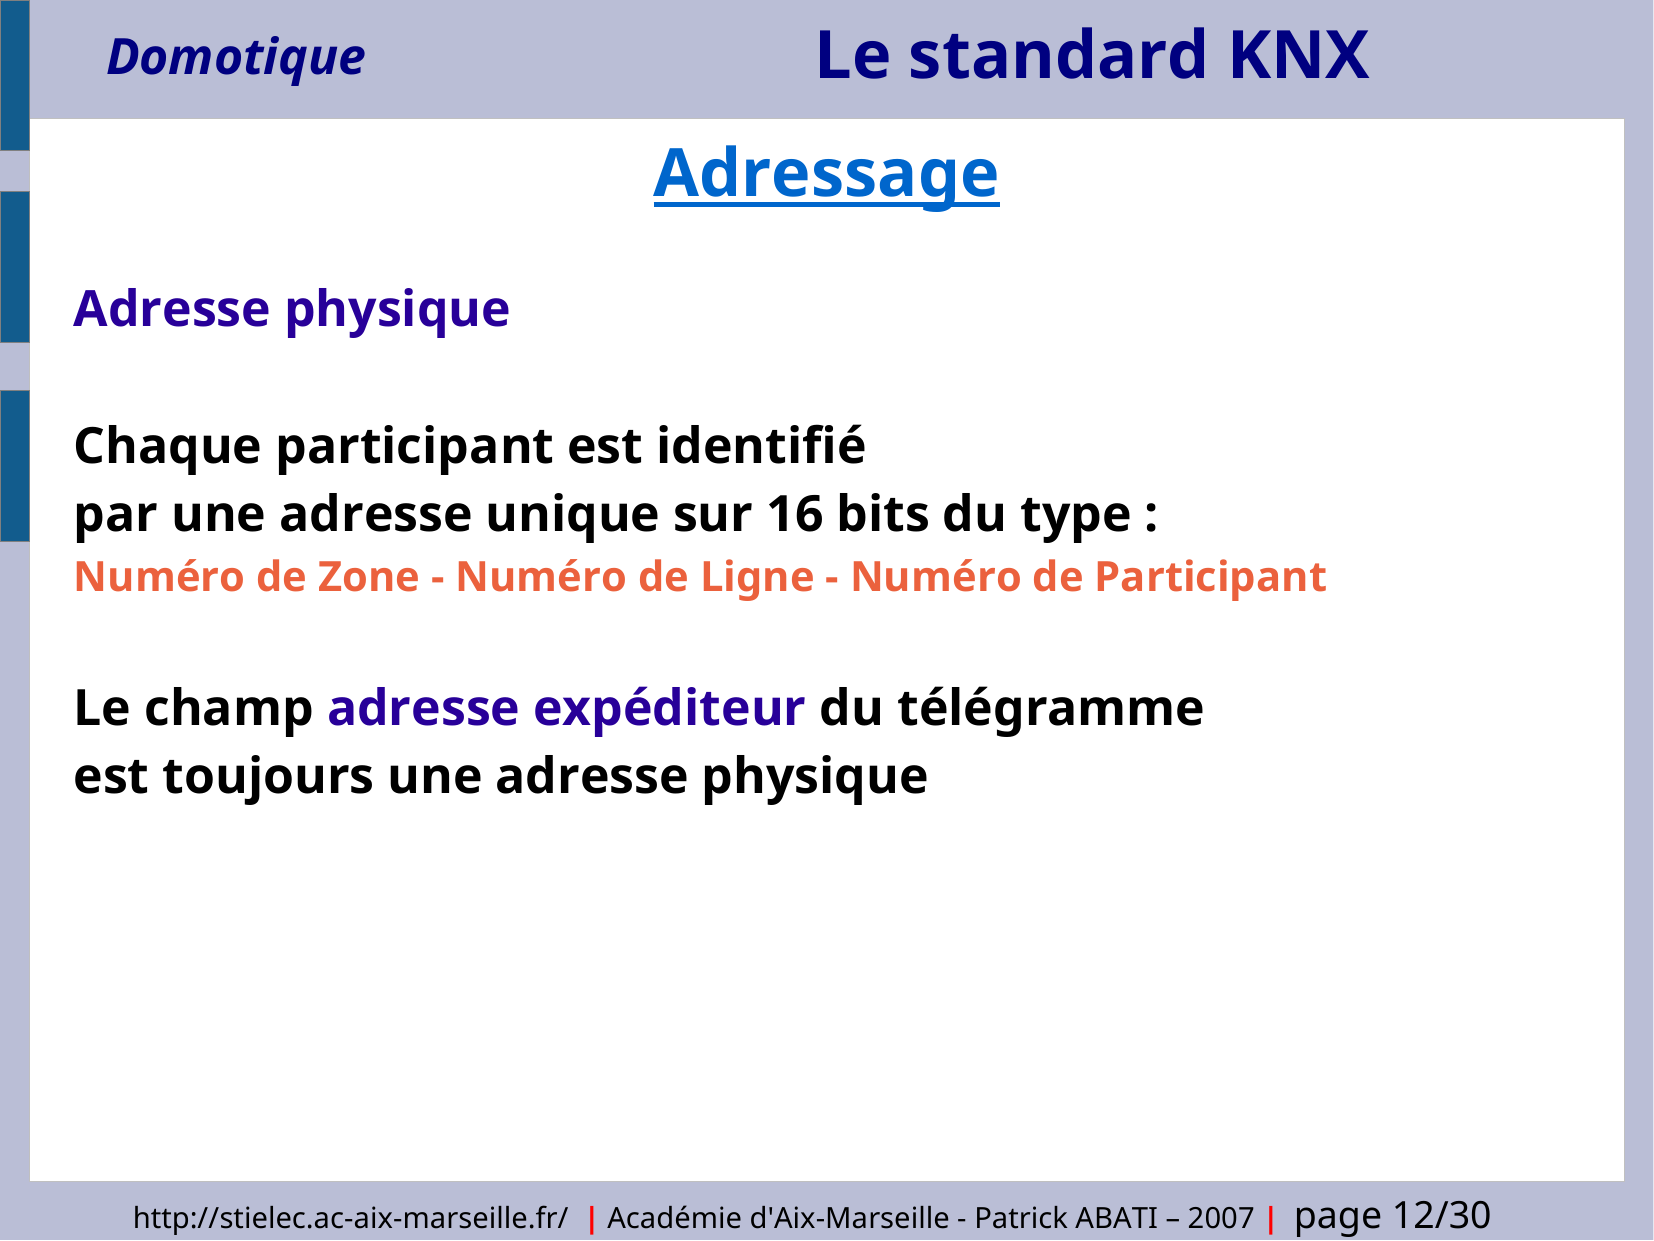

Adressage
Adresse physique
Chaque participant est identifié
par une adresse unique sur 16 bits du type :
Numéro de Zone - Numéro de Ligne - Numéro de Participant
Le champ adresse expéditeur du télégramme
est toujours une adresse physique